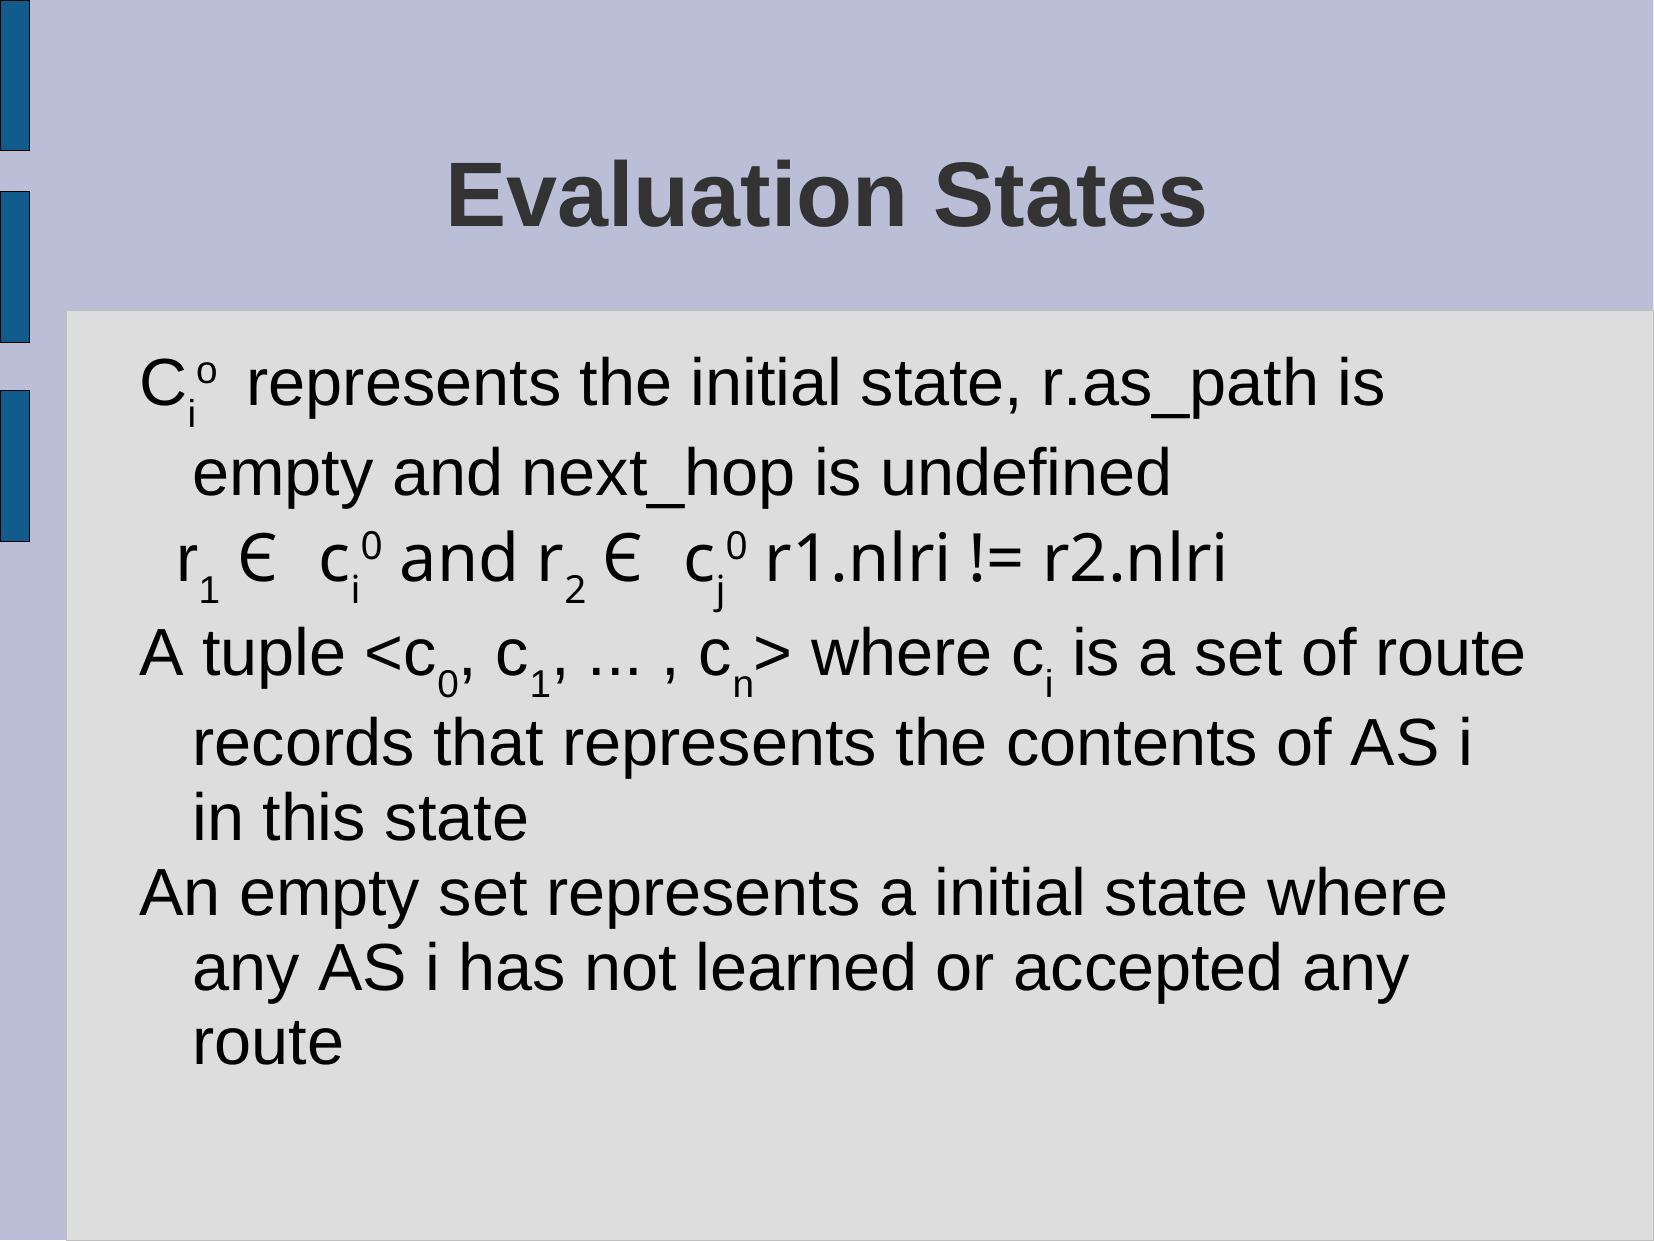

# Evaluation States
Cio represents the initial state, r.as_path is empty and next_hop is undefined
 r1 Є ci0 and r2 Є cj0 r1.nlri != r2.nlri
A tuple <c0, c1, ... , cn> where ci is a set of route records that represents the contents of AS i in this state
An empty set represents a initial state where any AS i has not learned or accepted any route